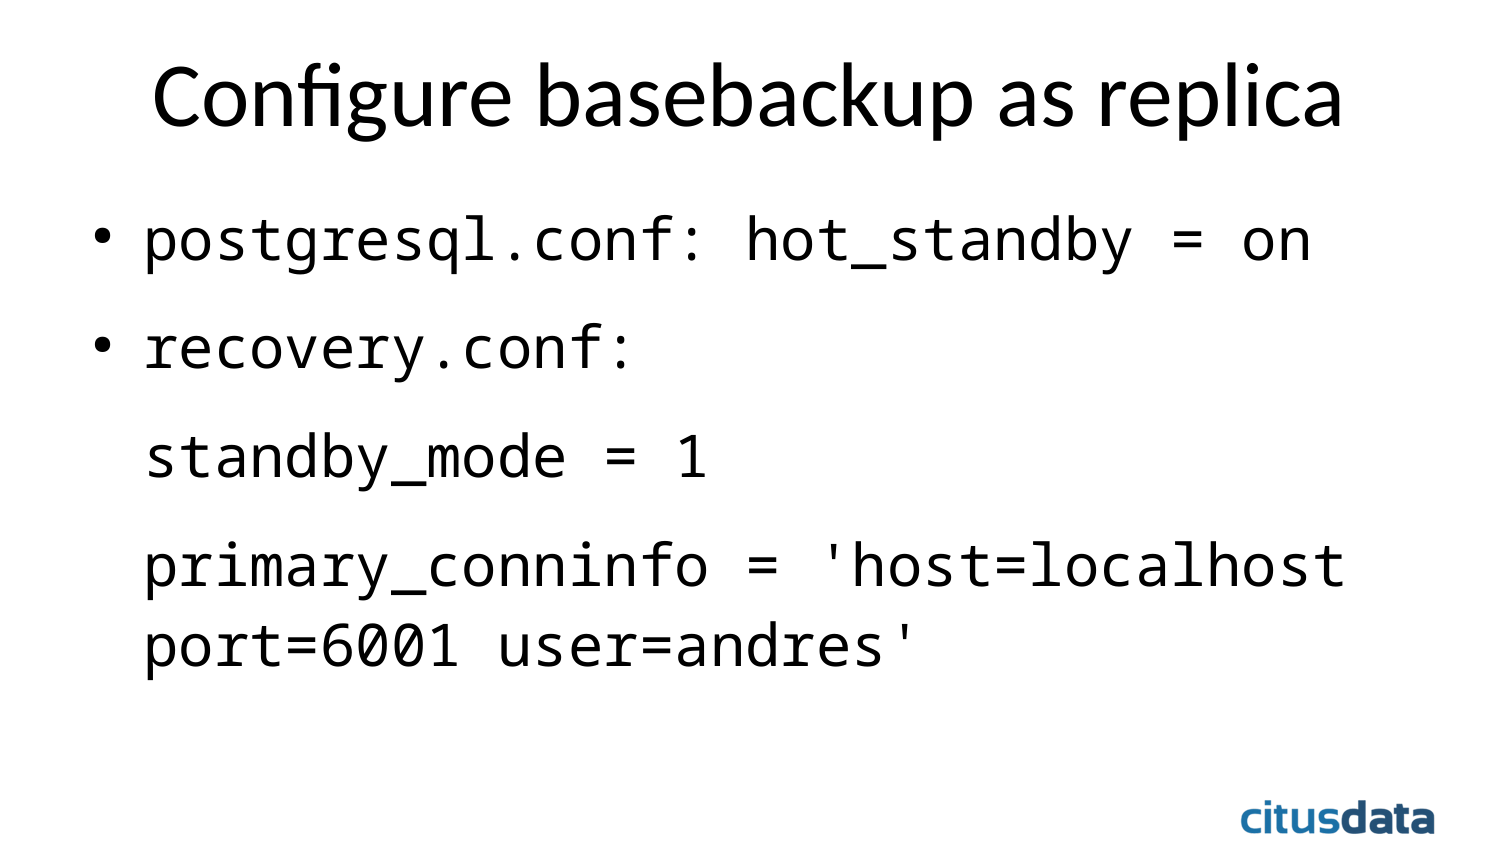

# Configure basebackup as replica
postgresql.conf: hot_standby = on
recovery.conf:
standby_mode = 1
primary_conninfo = 'host=localhost port=6001 user=andres'